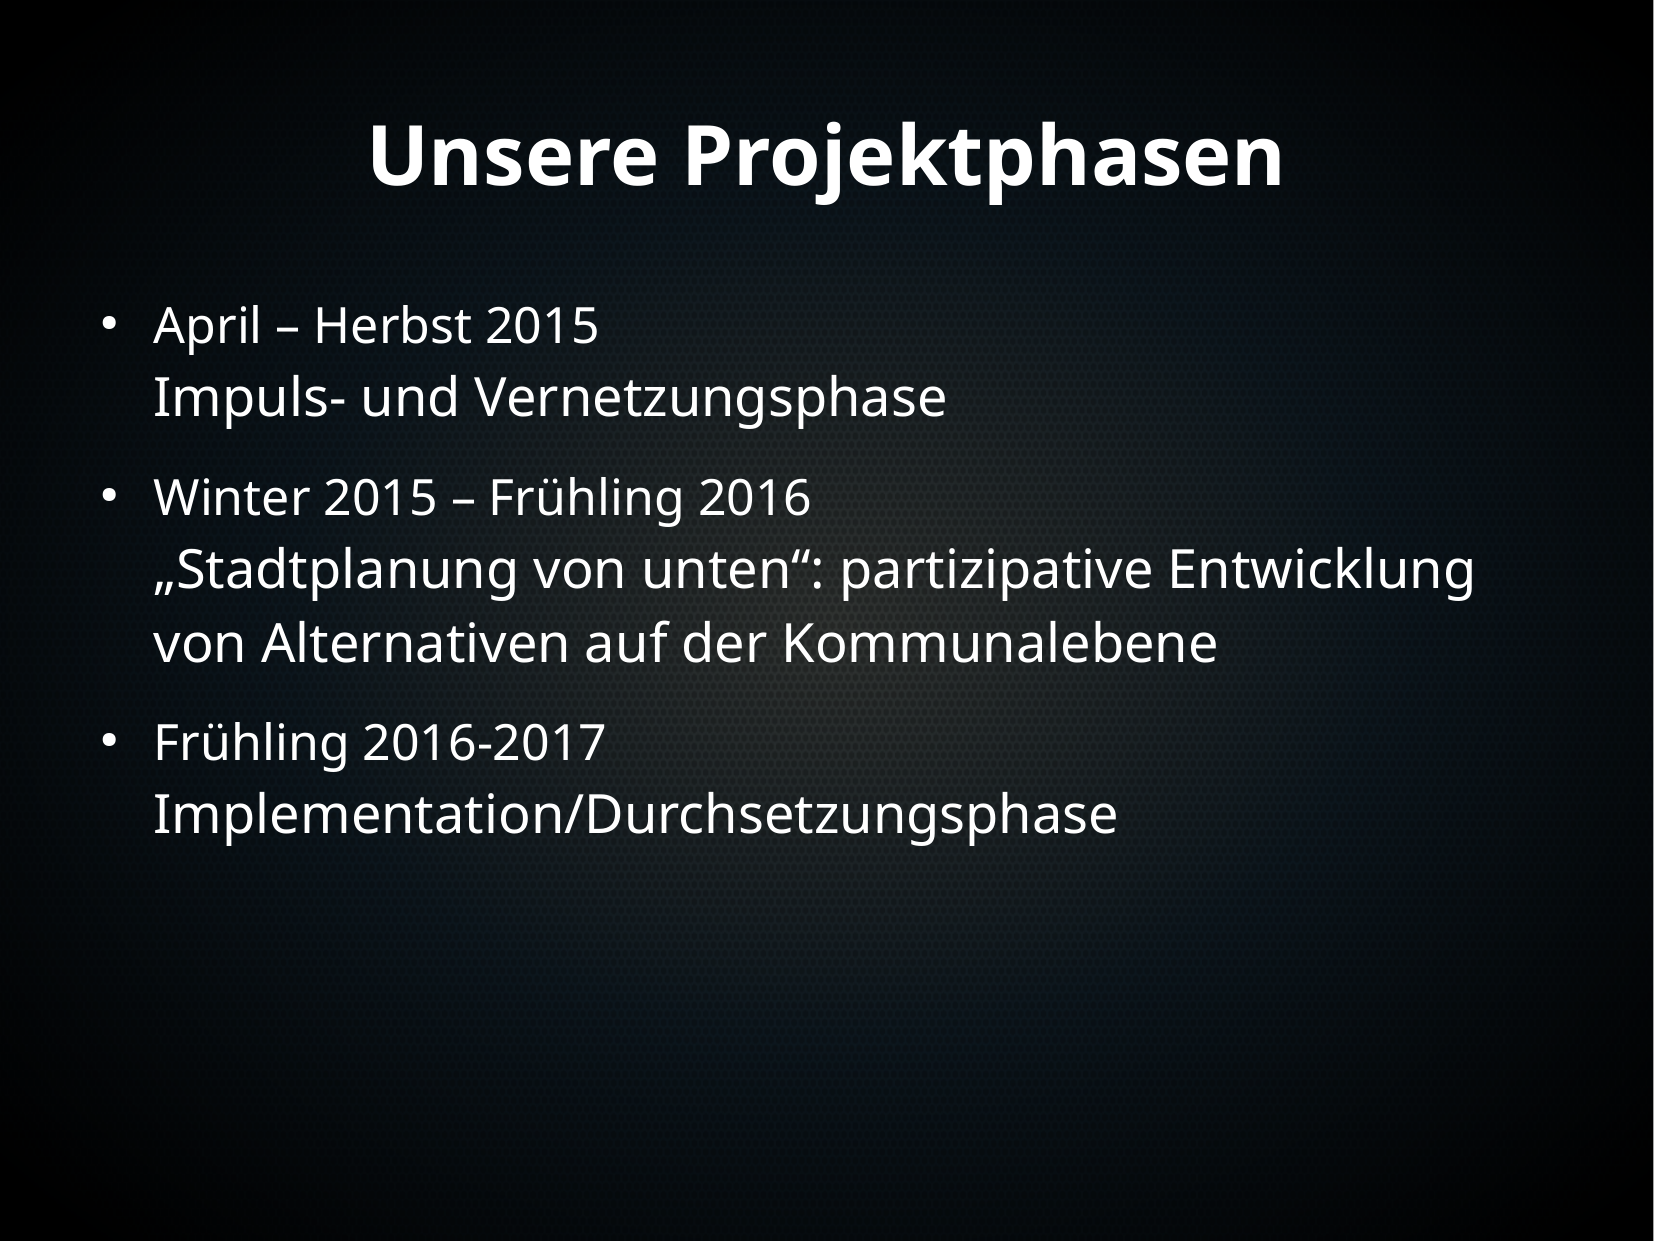

# Unsere Projektphasen
April – Herbst 2015
Impuls- und Vernetzungsphase
Winter 2015 – Frühling 2016
„Stadtplanung von unten“: partizipative Entwicklung von Alternativen auf der Kommunalebene
Frühling 2016-2017
Implementation/Durchsetzungsphase